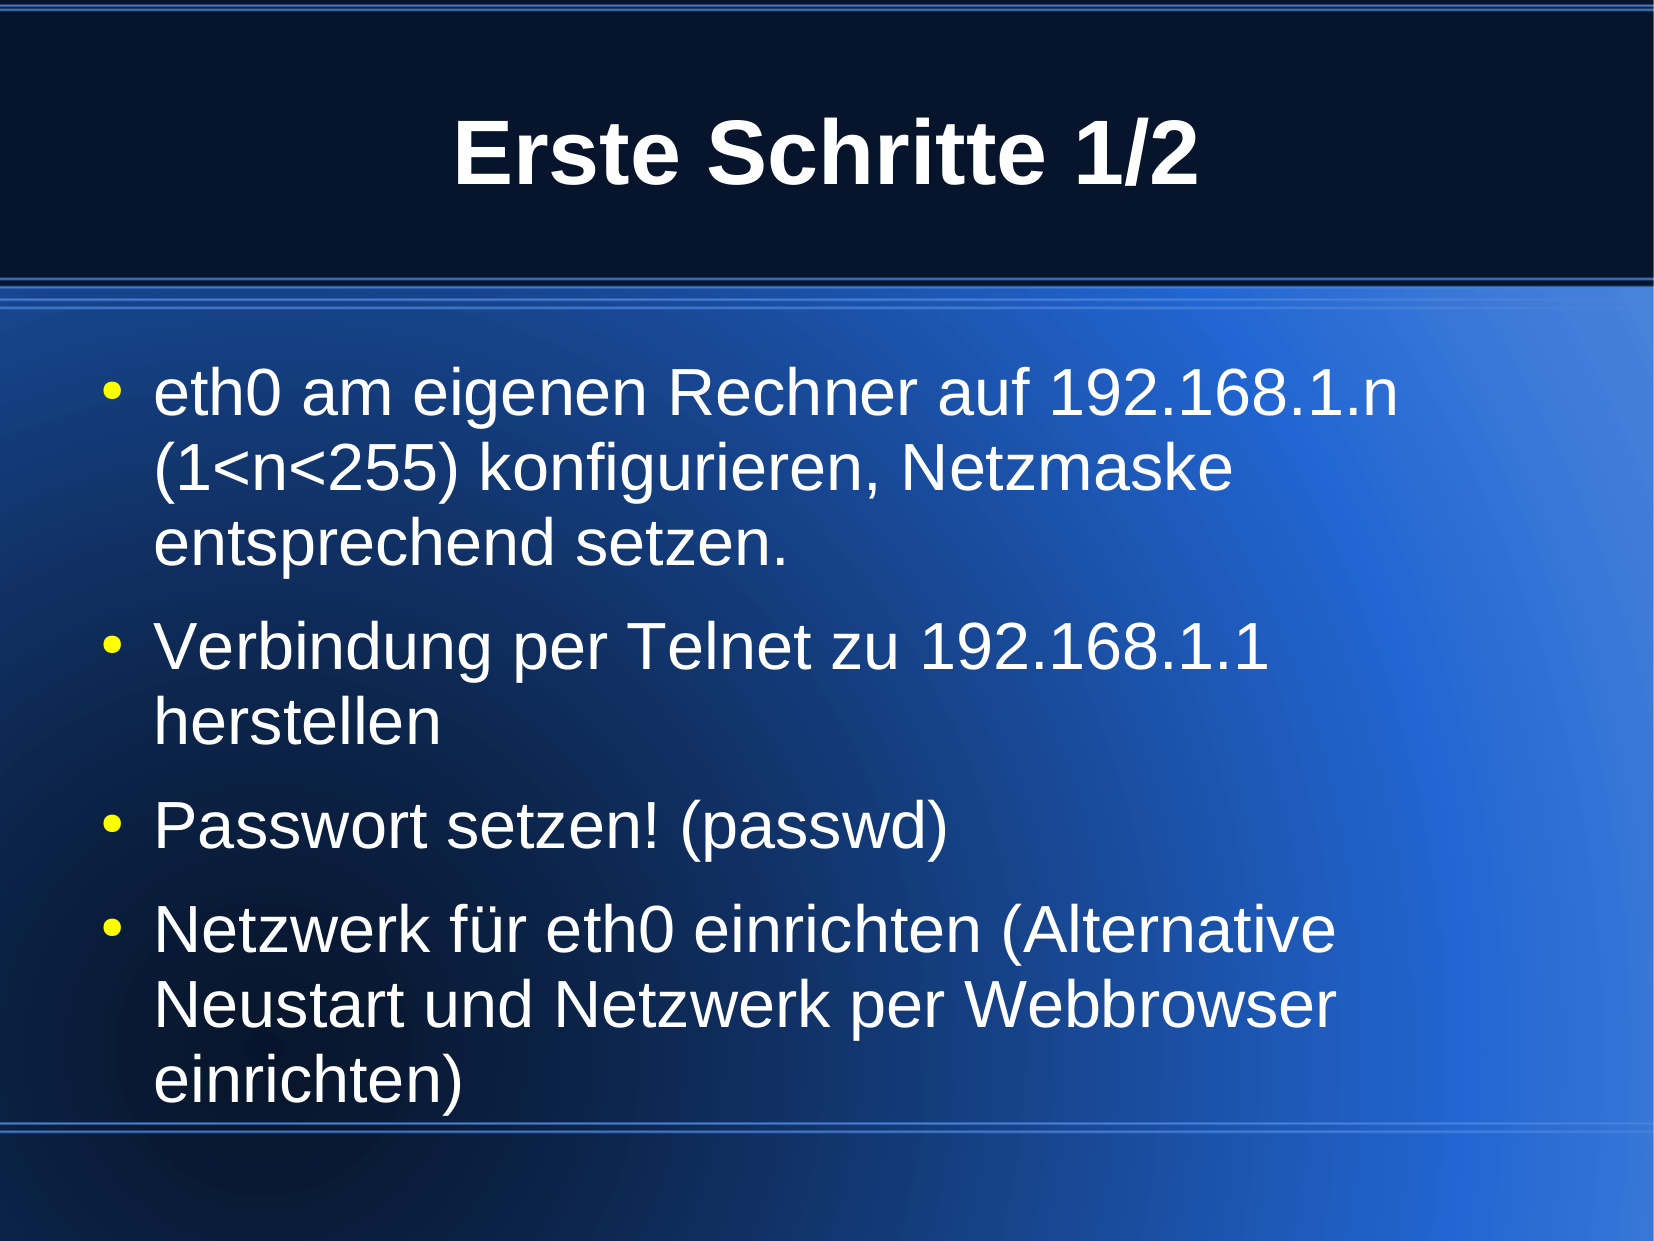

# Erste Schritte 1/2
eth0 am eigenen Rechner auf 192.168.1.n (1<n<255) konfigurieren, Netzmaske entsprechend setzen.
Verbindung per Telnet zu 192.168.1.1 herstellen
Passwort setzen! (passwd)
Netzwerk für eth0 einrichten (Alternative Neustart und Netzwerk per Webbrowser einrichten)